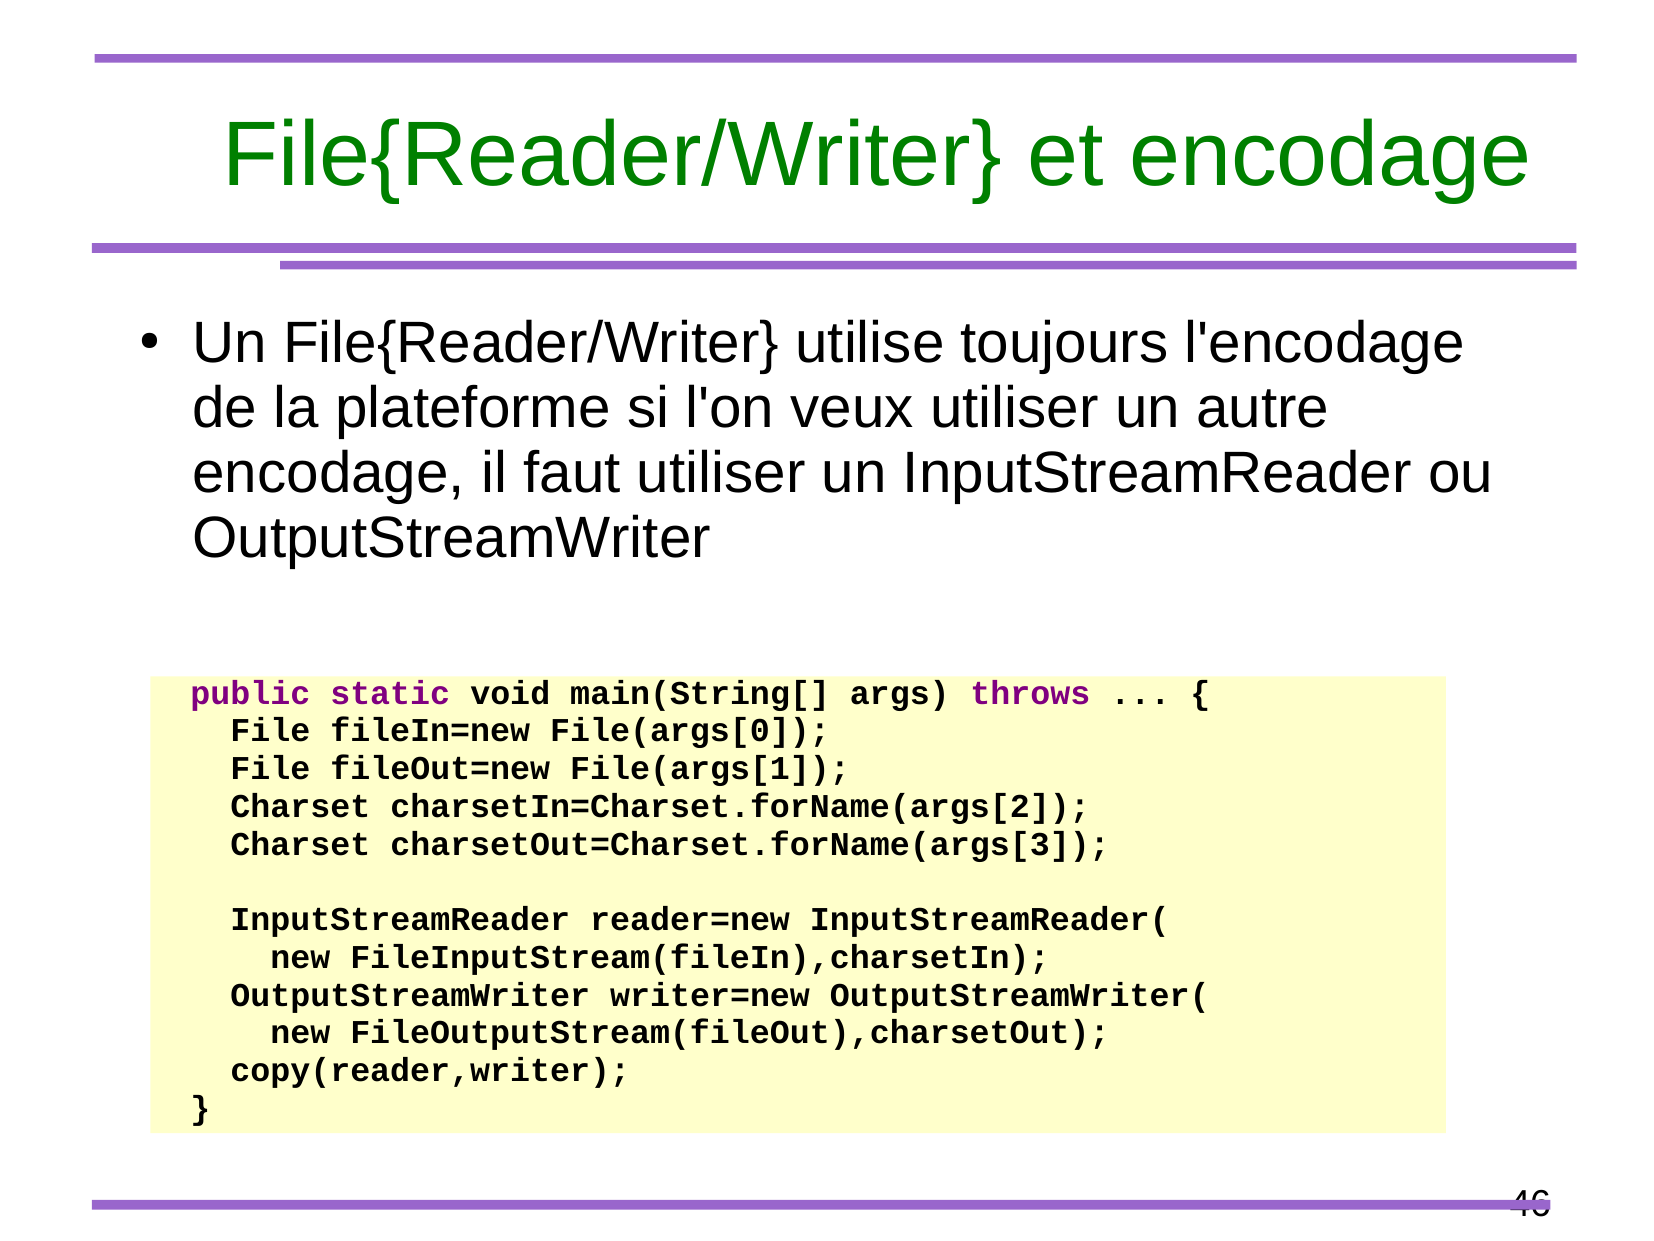

# File{Reader/Writer} et encodage
Un File{Reader/Writer} utilise toujours l'encodage de la plateforme si l'on veux utiliser un autre encodage, il faut utiliser un InputStreamReader ou OutputStreamWriter
 public static void main(String[] args) throws ... {
 File fileIn=new File(args[0]);
 File fileOut=new File(args[1]);
 Charset charsetIn=Charset.forName(args[2]);
 Charset charsetOut=Charset.forName(args[3]);
 InputStreamReader reader=new InputStreamReader(
 new FileInputStream(fileIn),charsetIn);
 OutputStreamWriter writer=new OutputStreamWriter(
 new FileOutputStream(fileOut),charsetOut);
 copy(reader,writer);
 }